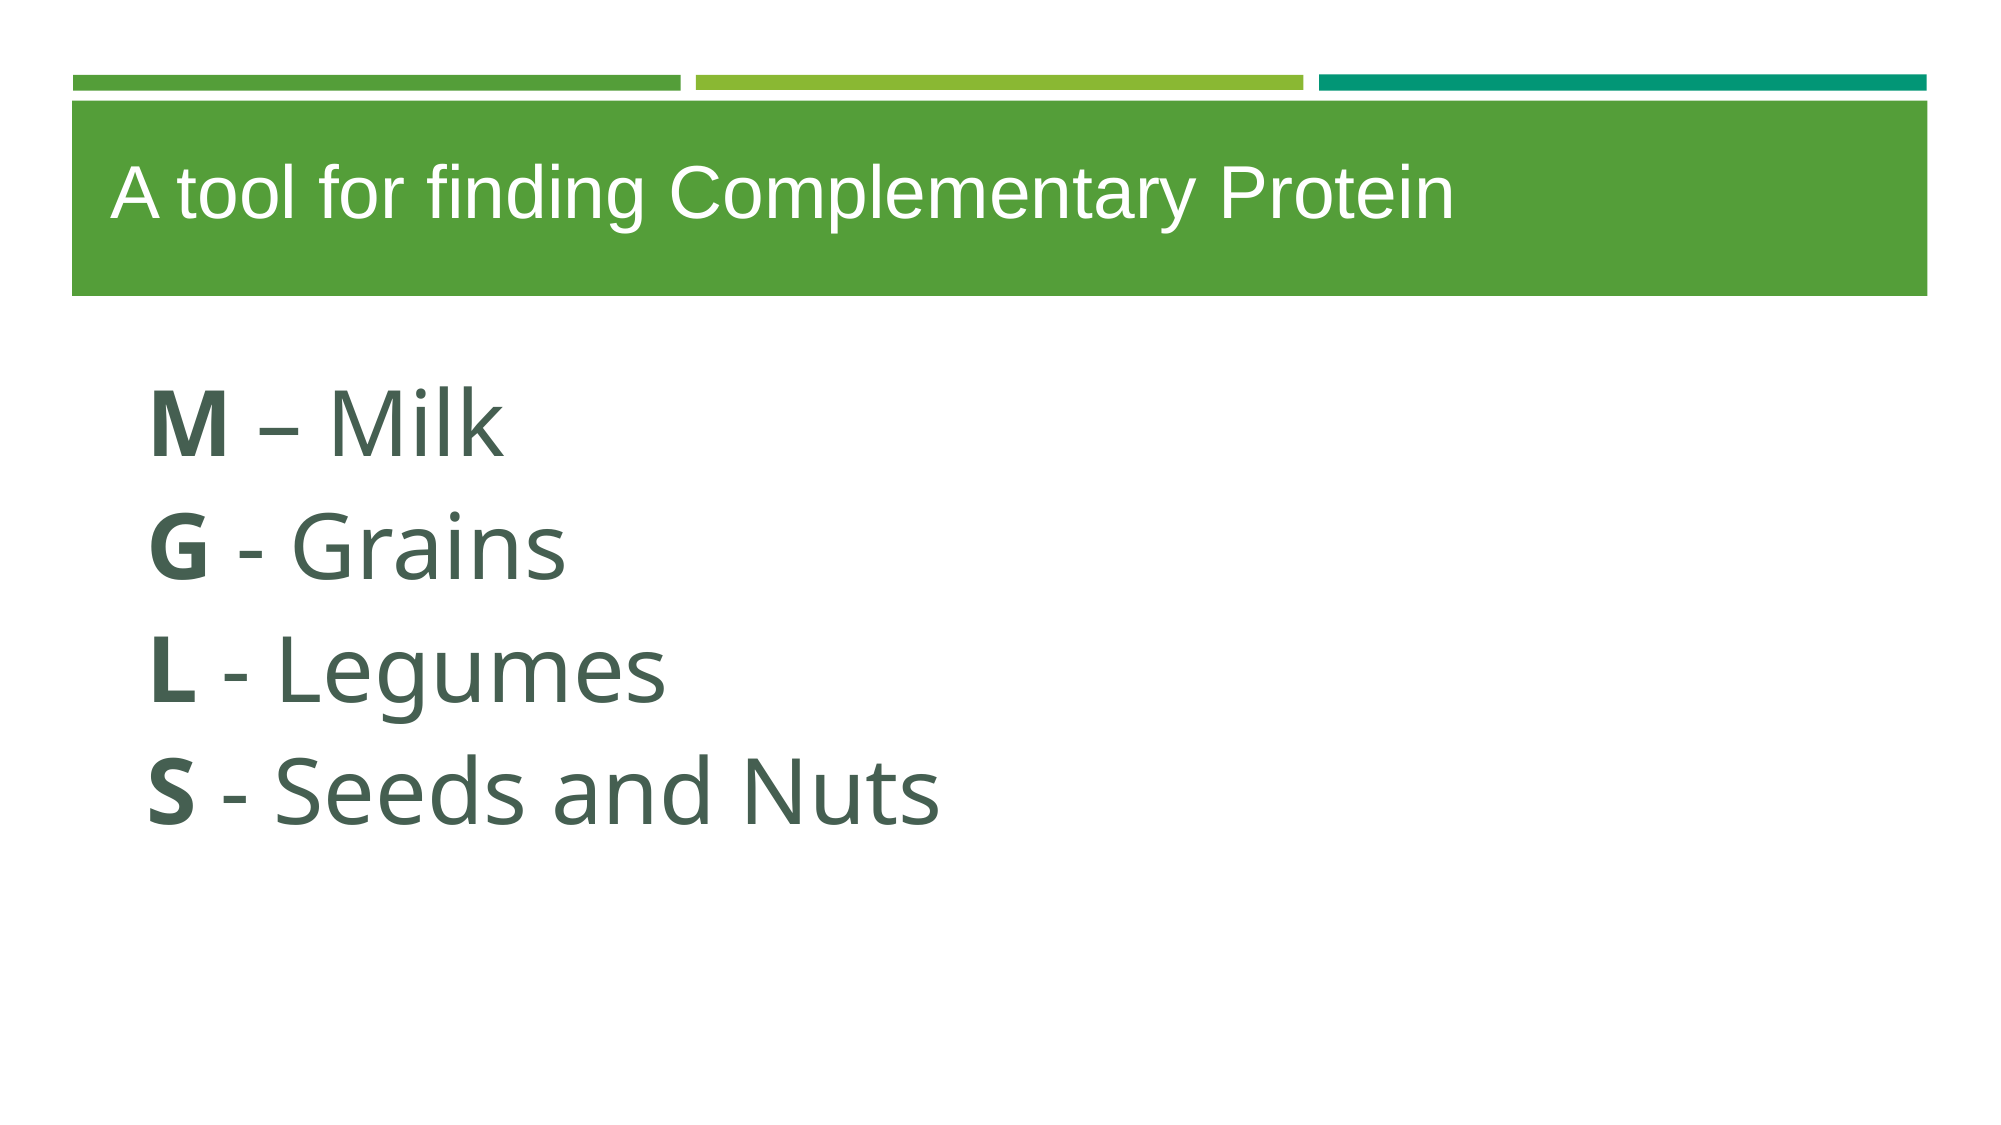

# A tool for finding Complementary Protein
M – Milk
G - Grains
L - Legumes
S - Seeds and Nuts